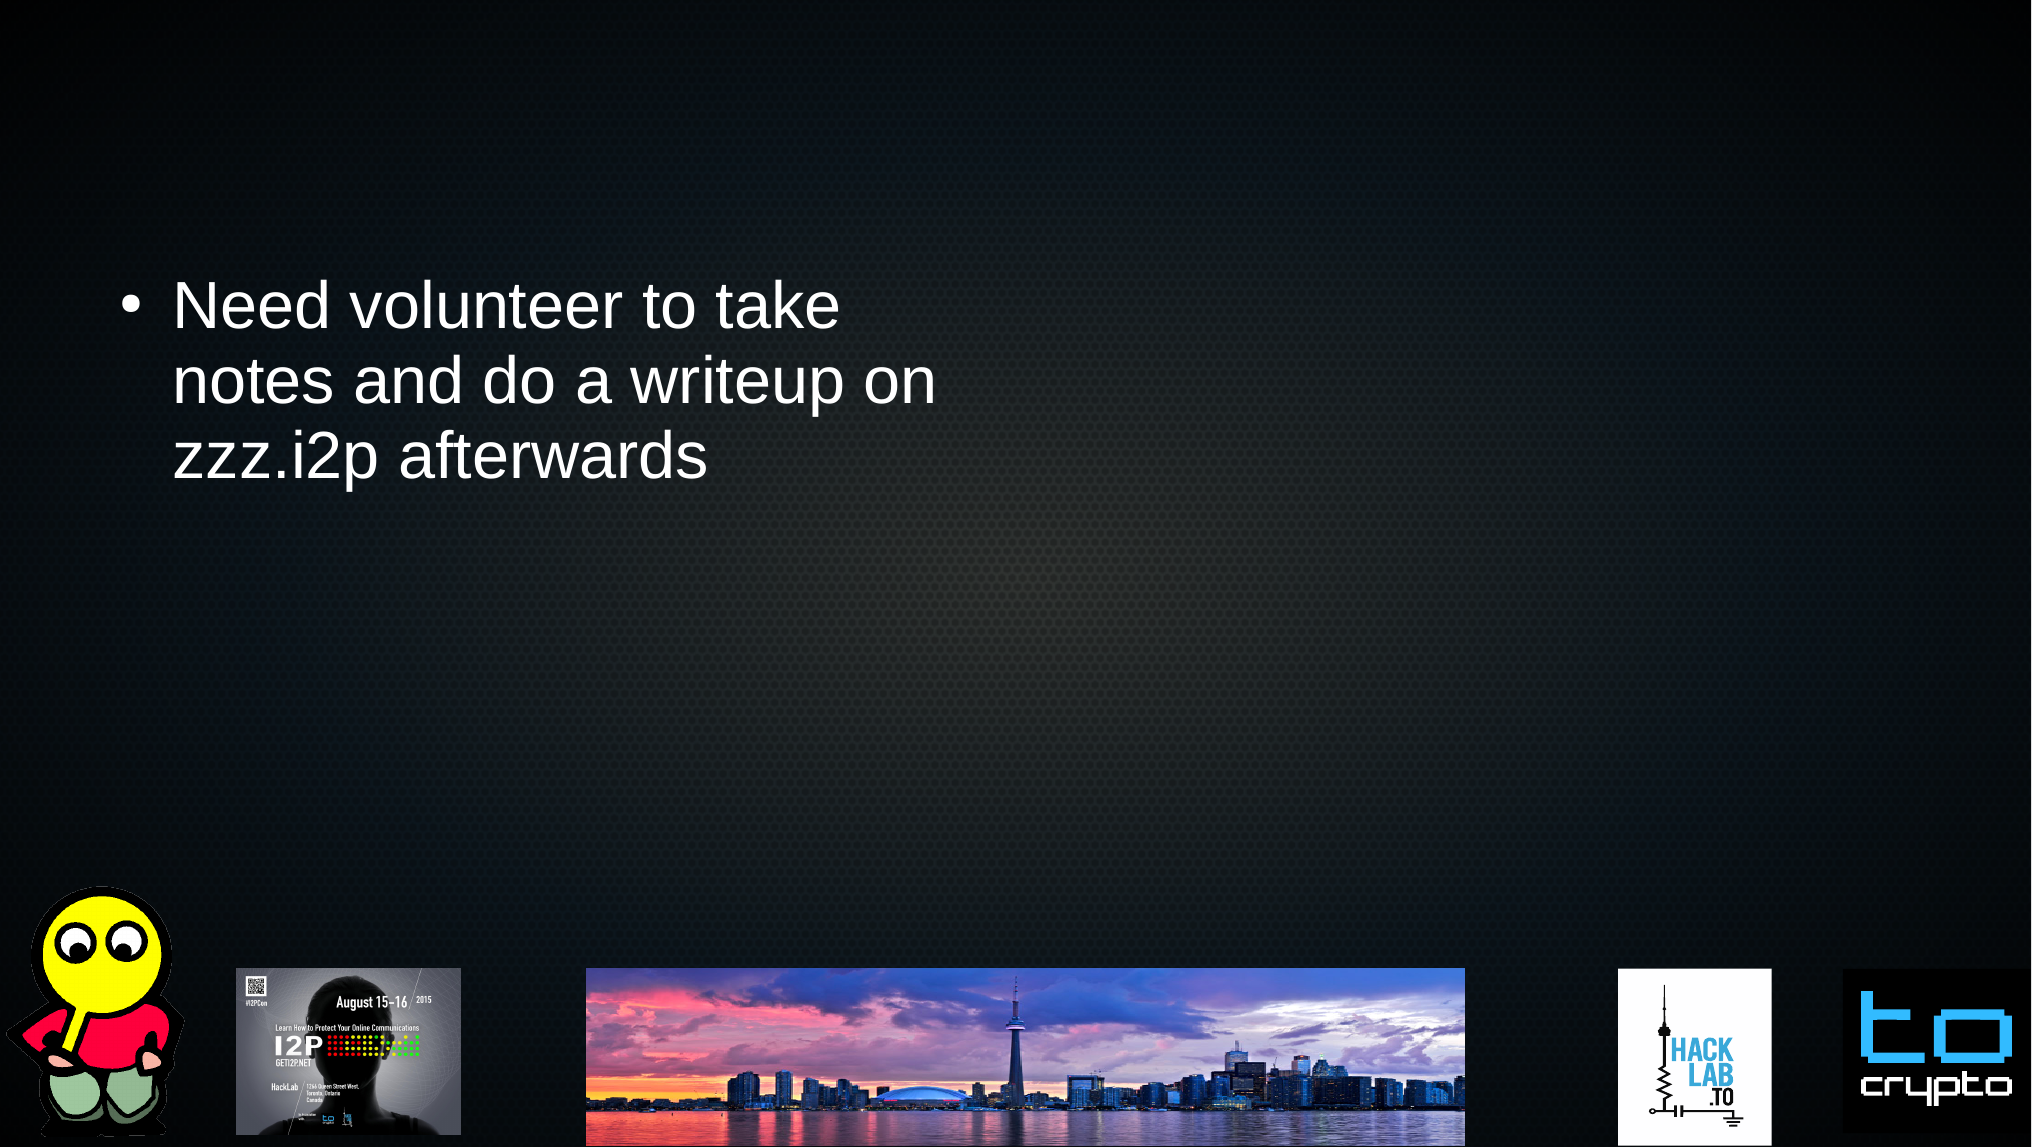

#
Need volunteer to take notes and do a writeup on zzz.i2p afterwards
3